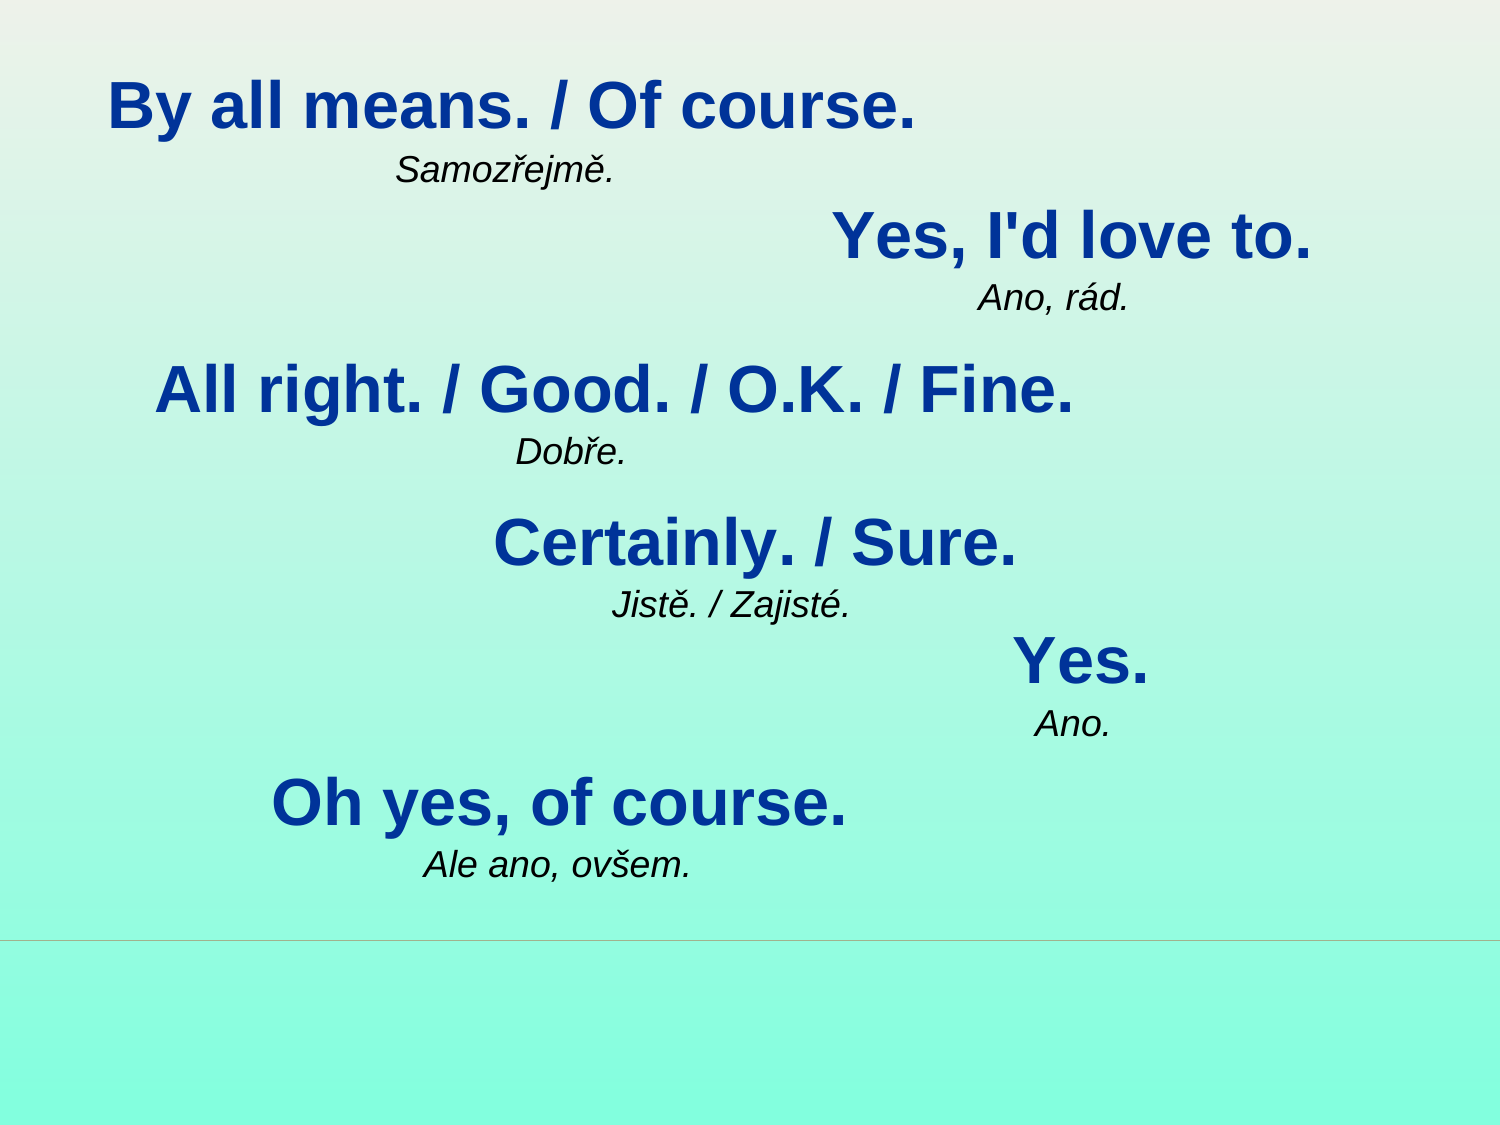

By all means. / Of course.
Samozřejmě.
Yes, I'd love to.
Ano, rád.
All right. / Good. / O.K. / Fine.
Dobře.
Certainly. / Sure.
Jistě. / Zajisté.
Yes.
Ano.
Oh yes, of course.
Ale ano, ovšem.